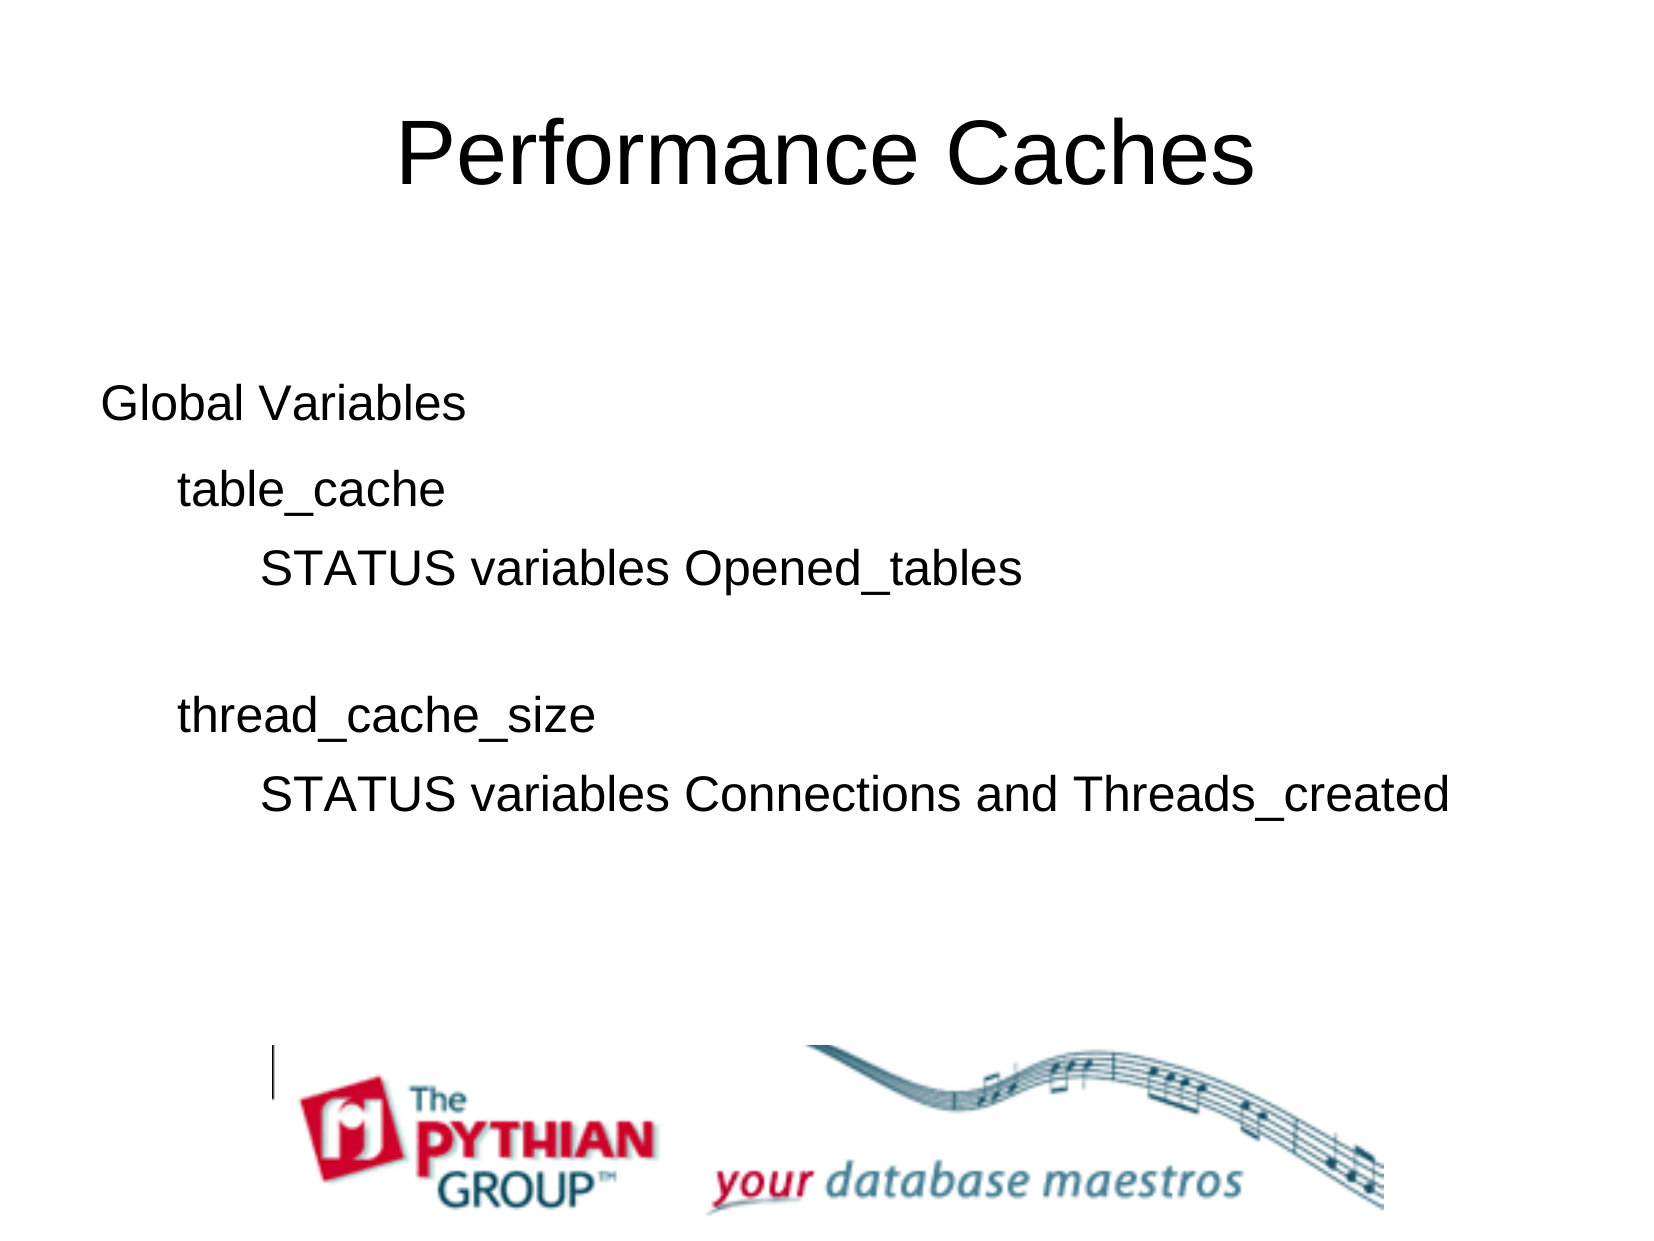

# Performance Caches
Global Variables
table_cache
STATUS variables Opened_tables
thread_cache_size
STATUS variables Connections and Threads_created